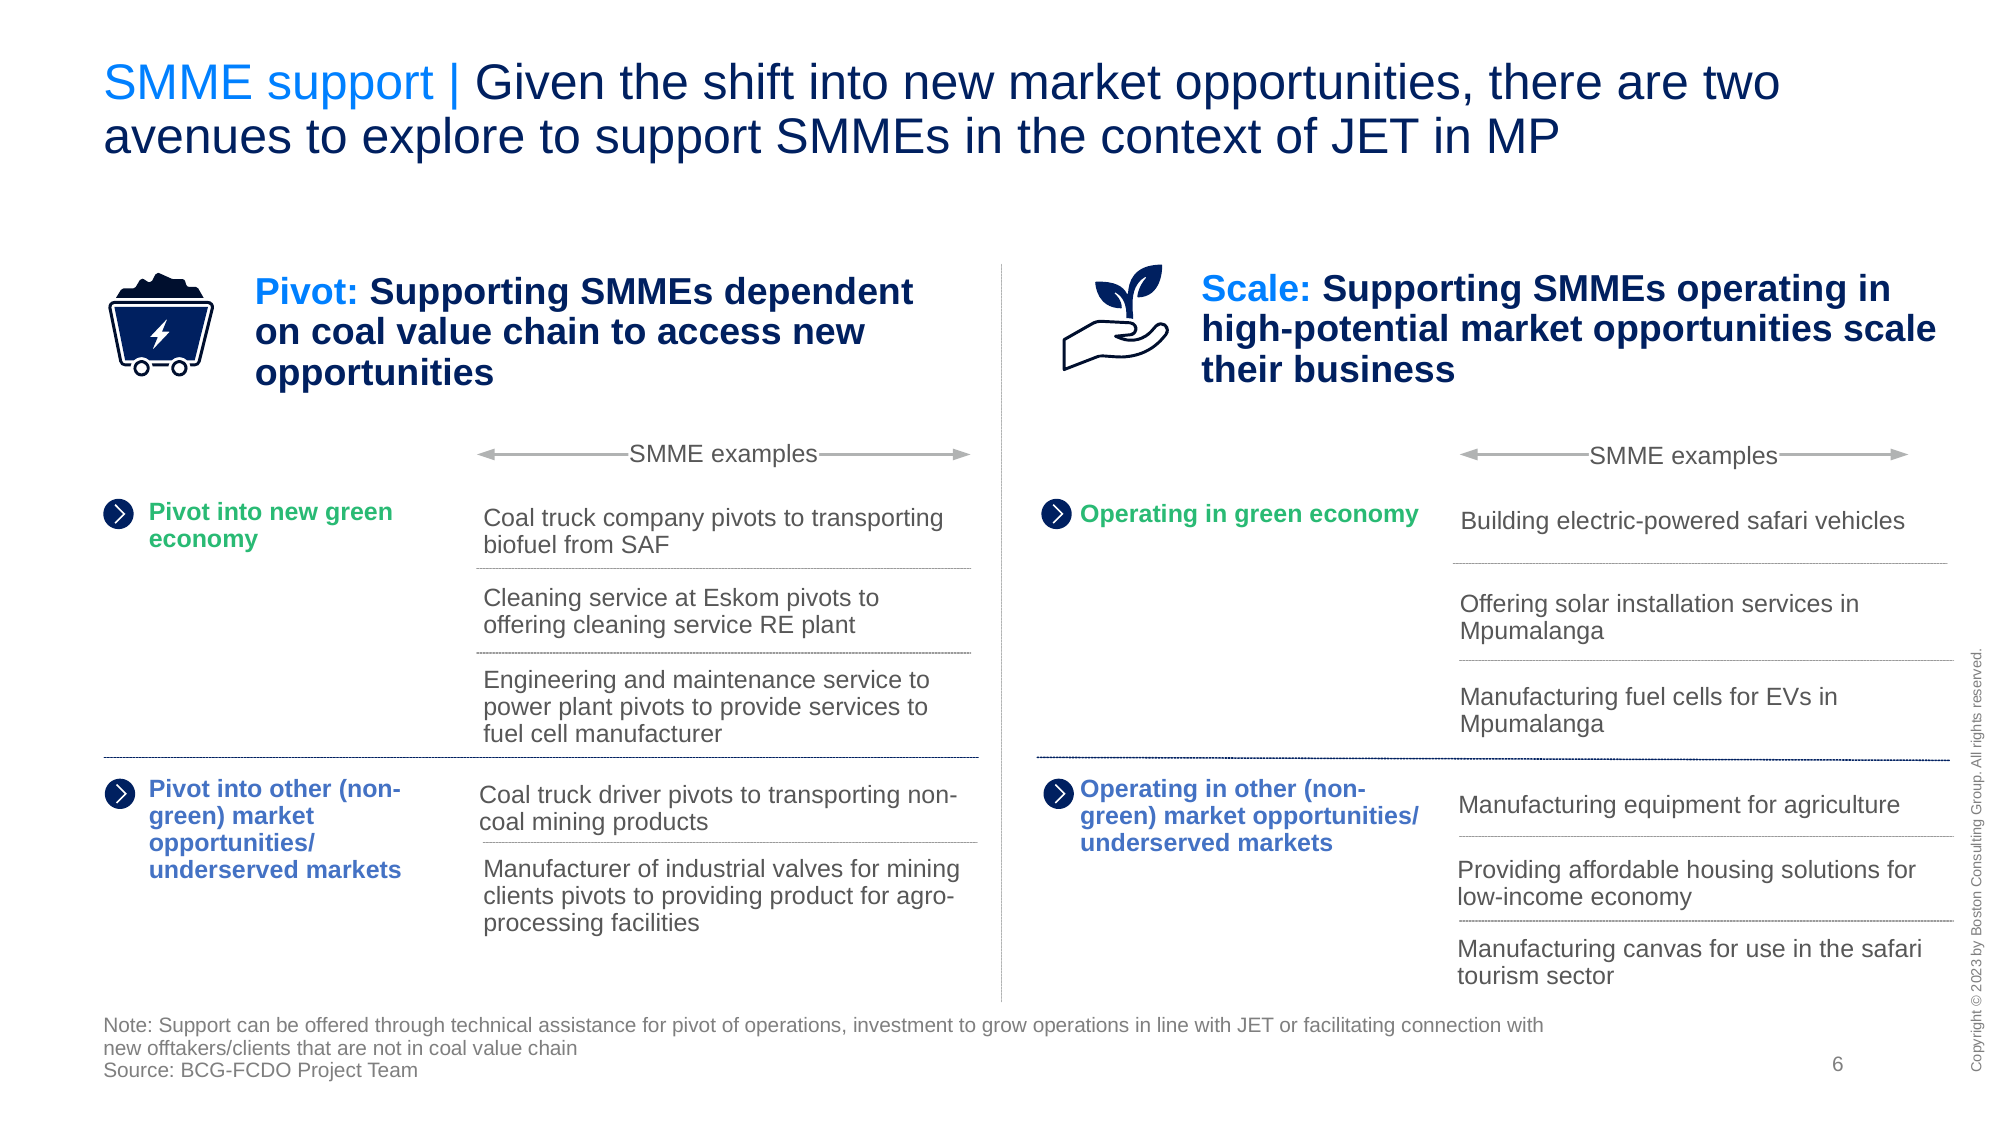

# SMME support | Given the shift into new market opportunities, there are two avenues to explore to support SMMEs in the context of JET in MP
Scale: Supporting SMMEs operating in high-potential market opportunities scale their business
Pivot: Supporting SMMEs dependent on coal value chain to access new opportunities
SMME examples
SMME examples
Pivot into new green economy
Building electric-powered safari vehicles
Operating in green economy
Coal truck company pivots to transporting biofuel from SAF
Cleaning service at Eskom pivots to offering cleaning service RE plant
Offering solar installation services in Mpumalanga
Engineering and maintenance service to power plant pivots to provide services to fuel cell manufacturer
Manufacturing fuel cells for EVs in Mpumalanga
Operating in other (non-green) market opportunities/ underserved markets
Pivot into other (non-green) market opportunities/ underserved markets
Coal truck driver pivots to transporting non-coal mining products
Manufacturing equipment for agriculture
Manufacturer of industrial valves for mining clients pivots to providing product for agro-processing facilities
Providing affordable housing solutions for low-income economy
Manufacturing canvas for use in the safari tourism sector
Note: Support can be offered through technical assistance for pivot of operations, investment to grow operations in line with JET or facilitating connection with new offtakers/clients that are not in coal value chain
Source: BCG-FCDO Project Team